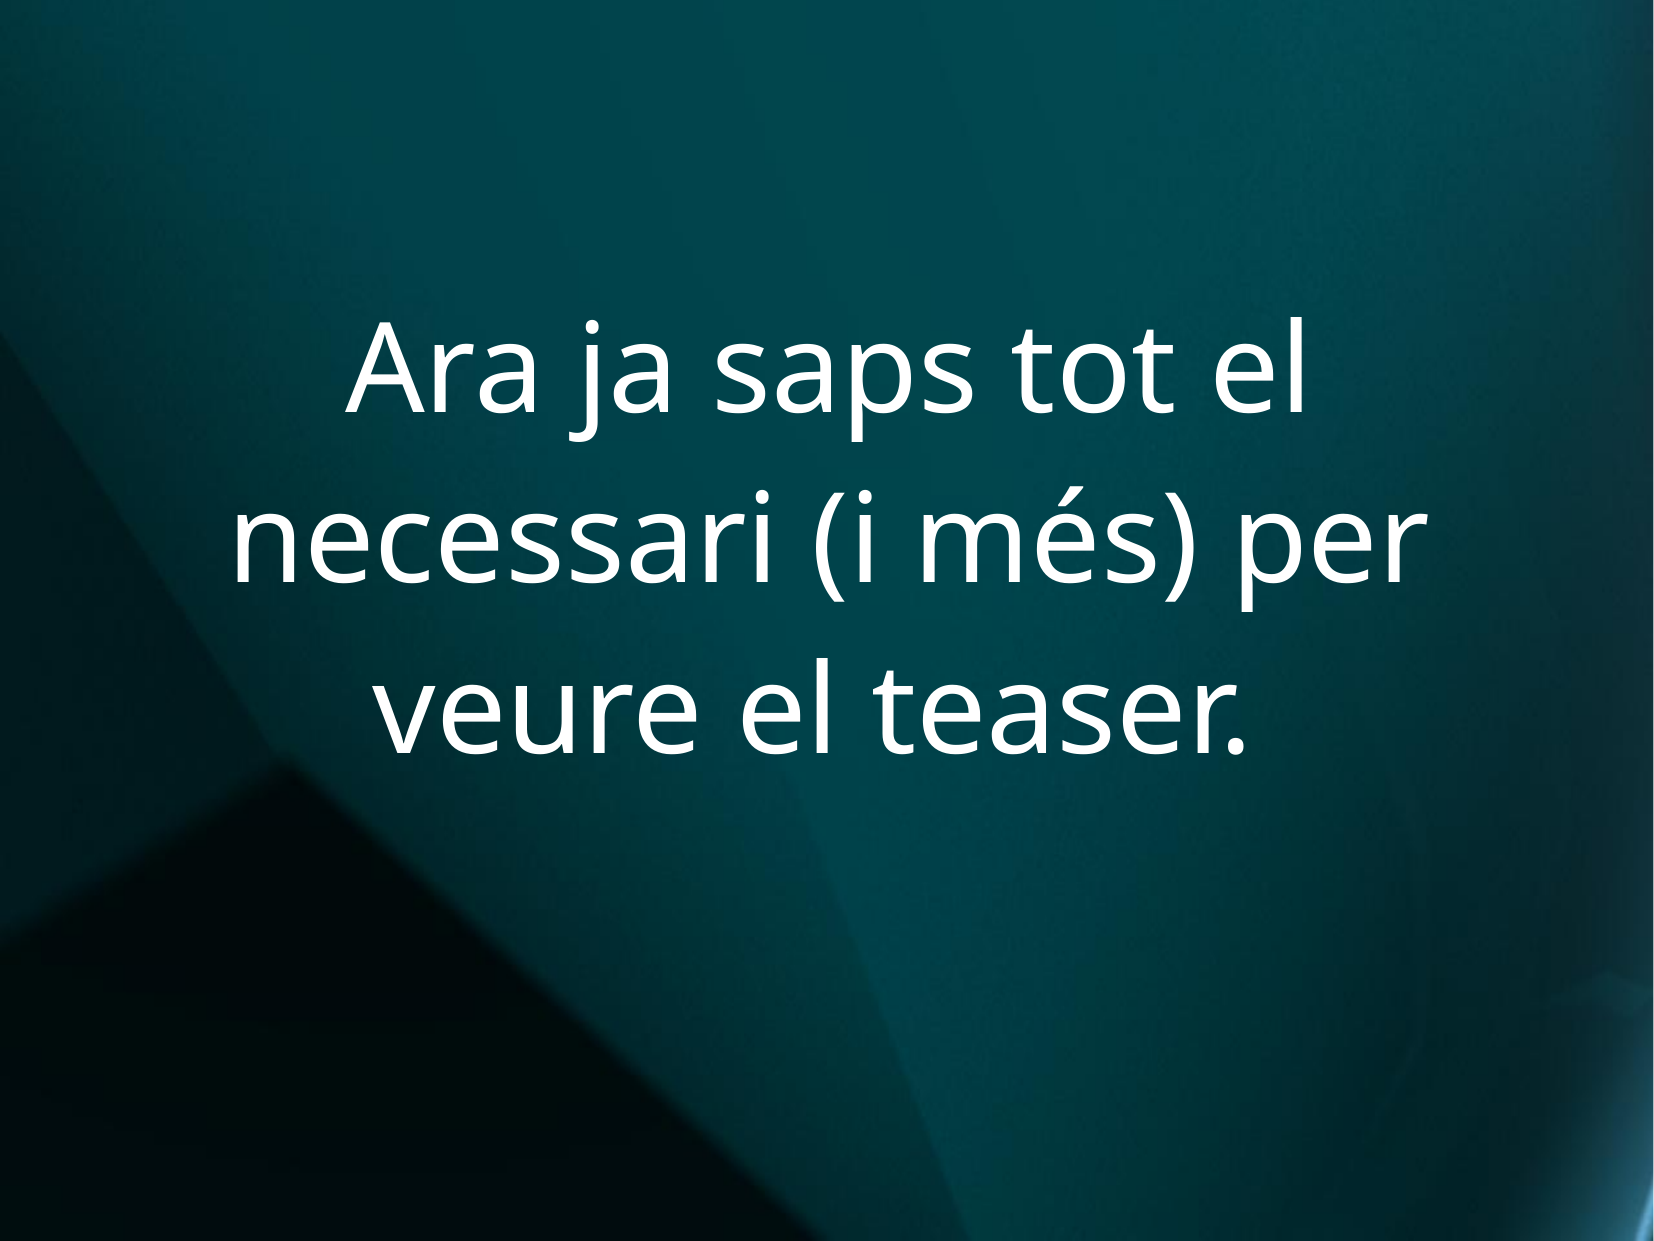

Ara ja saps tot el necessari (i més) per veure el teaser.